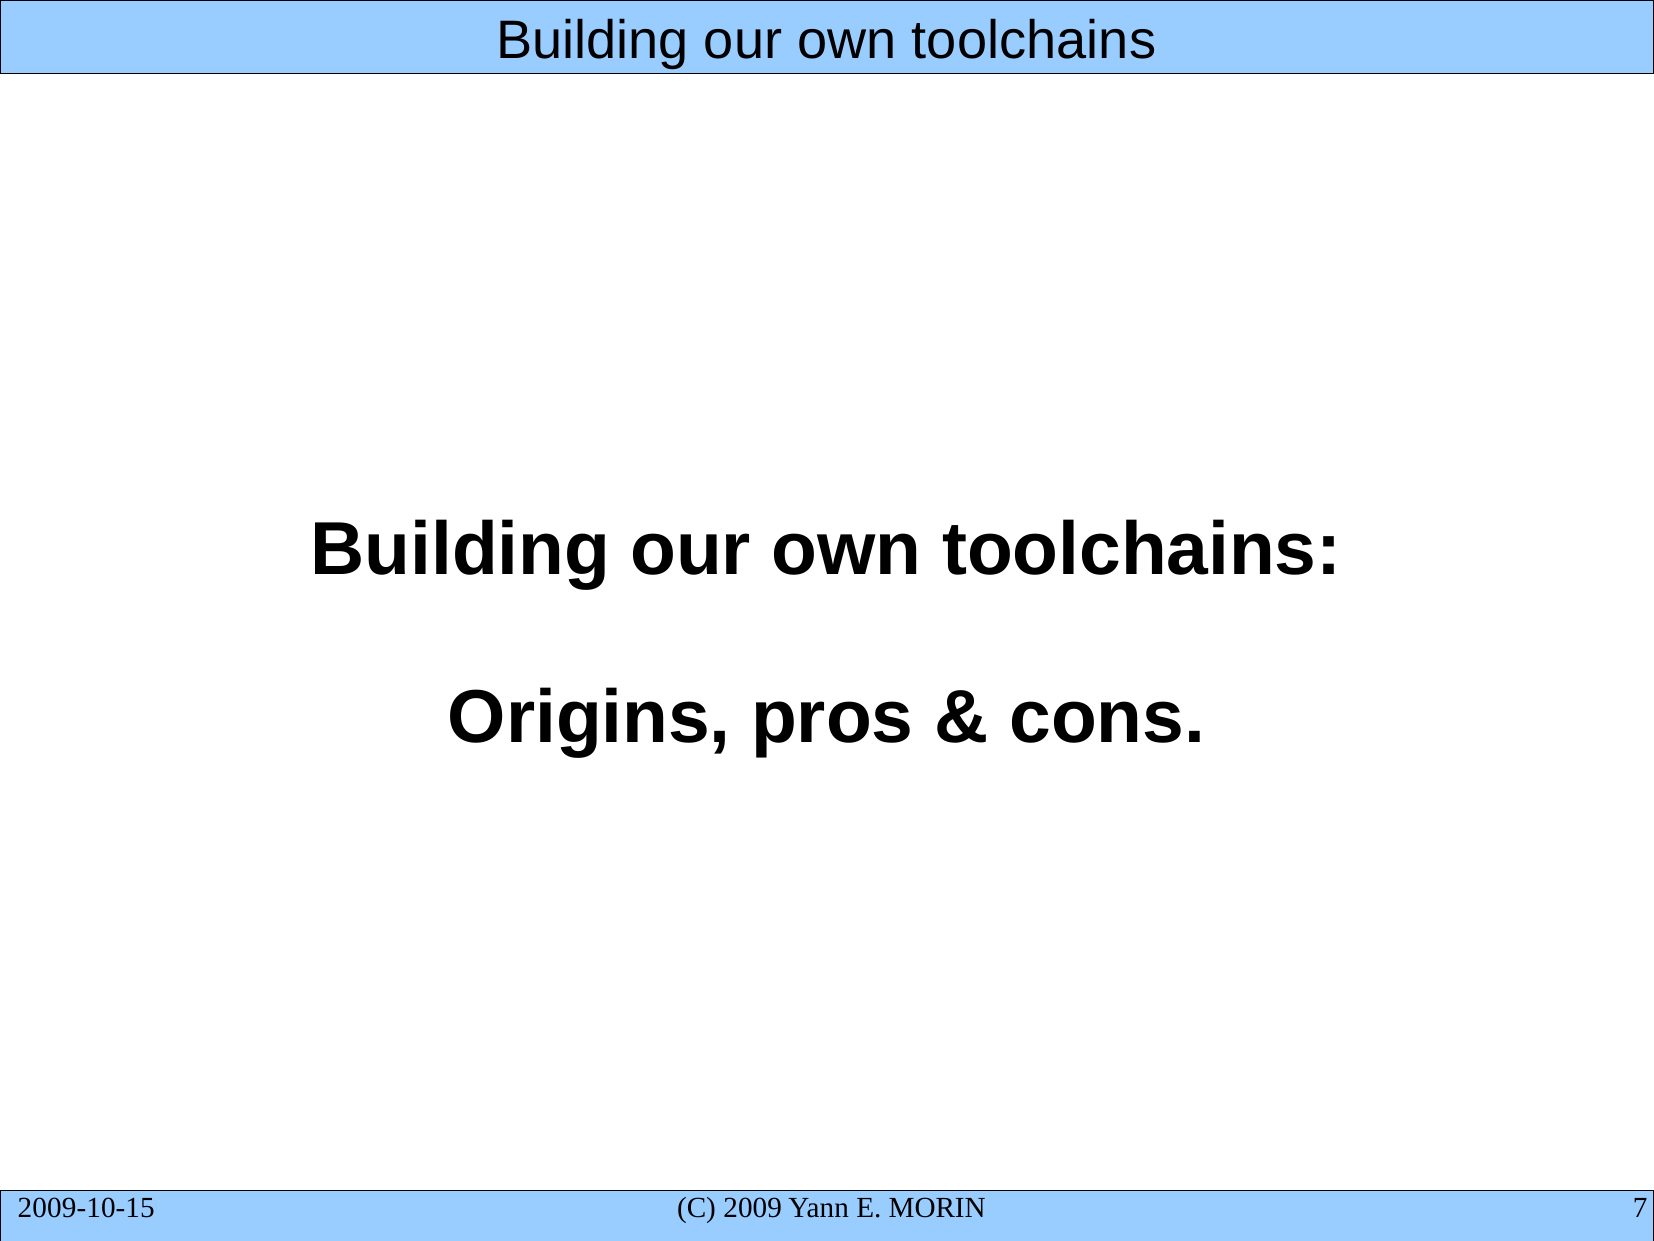

# Building our own toolchains
Building our own toolchains:
Origins, pros & cons.
2009-10-15
(C) 2009 Yann E. MORIN
7